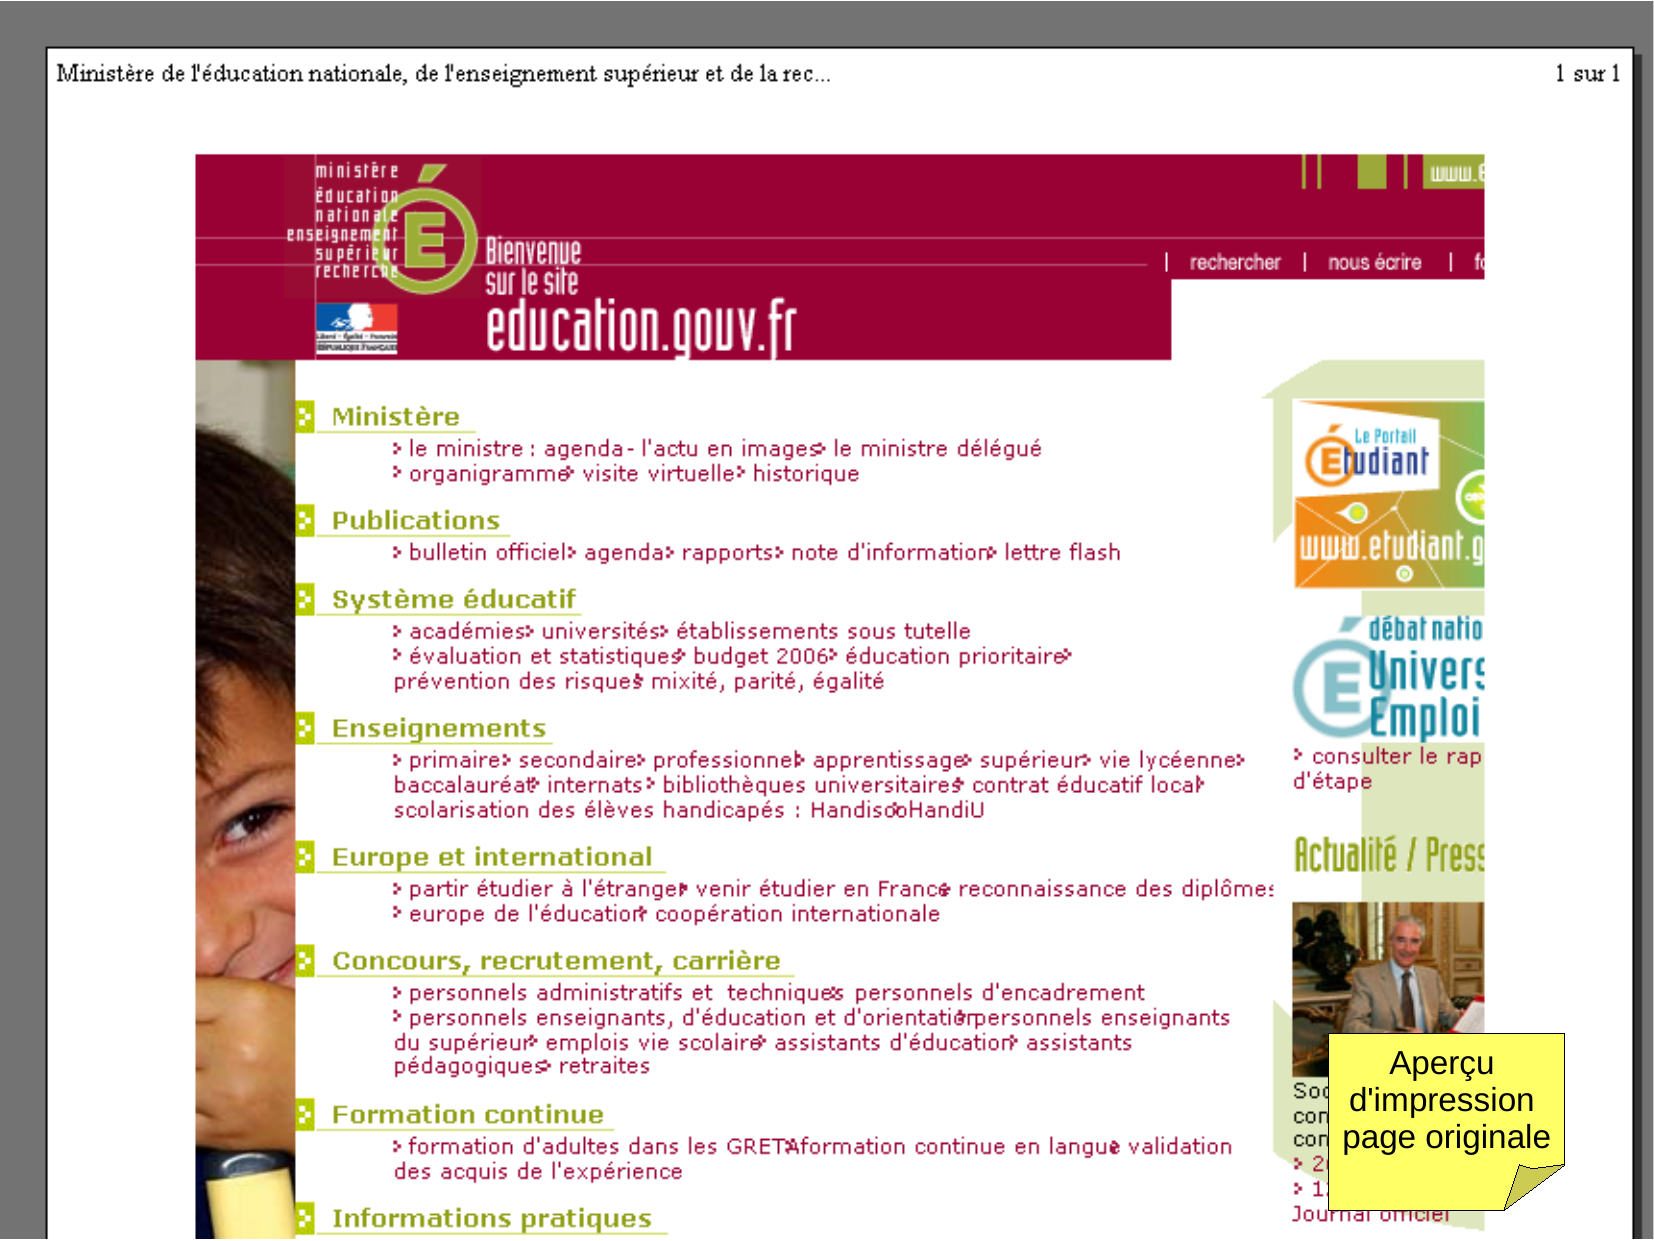

# L'impression
La mise en page pour un écran est rarement adaptée à l'impression.
La feuille de style d'impression permet d'adapter la mise en forme de la page à une version papier.
Aperçu
d'impression
page originale
PARIS WEB 2006